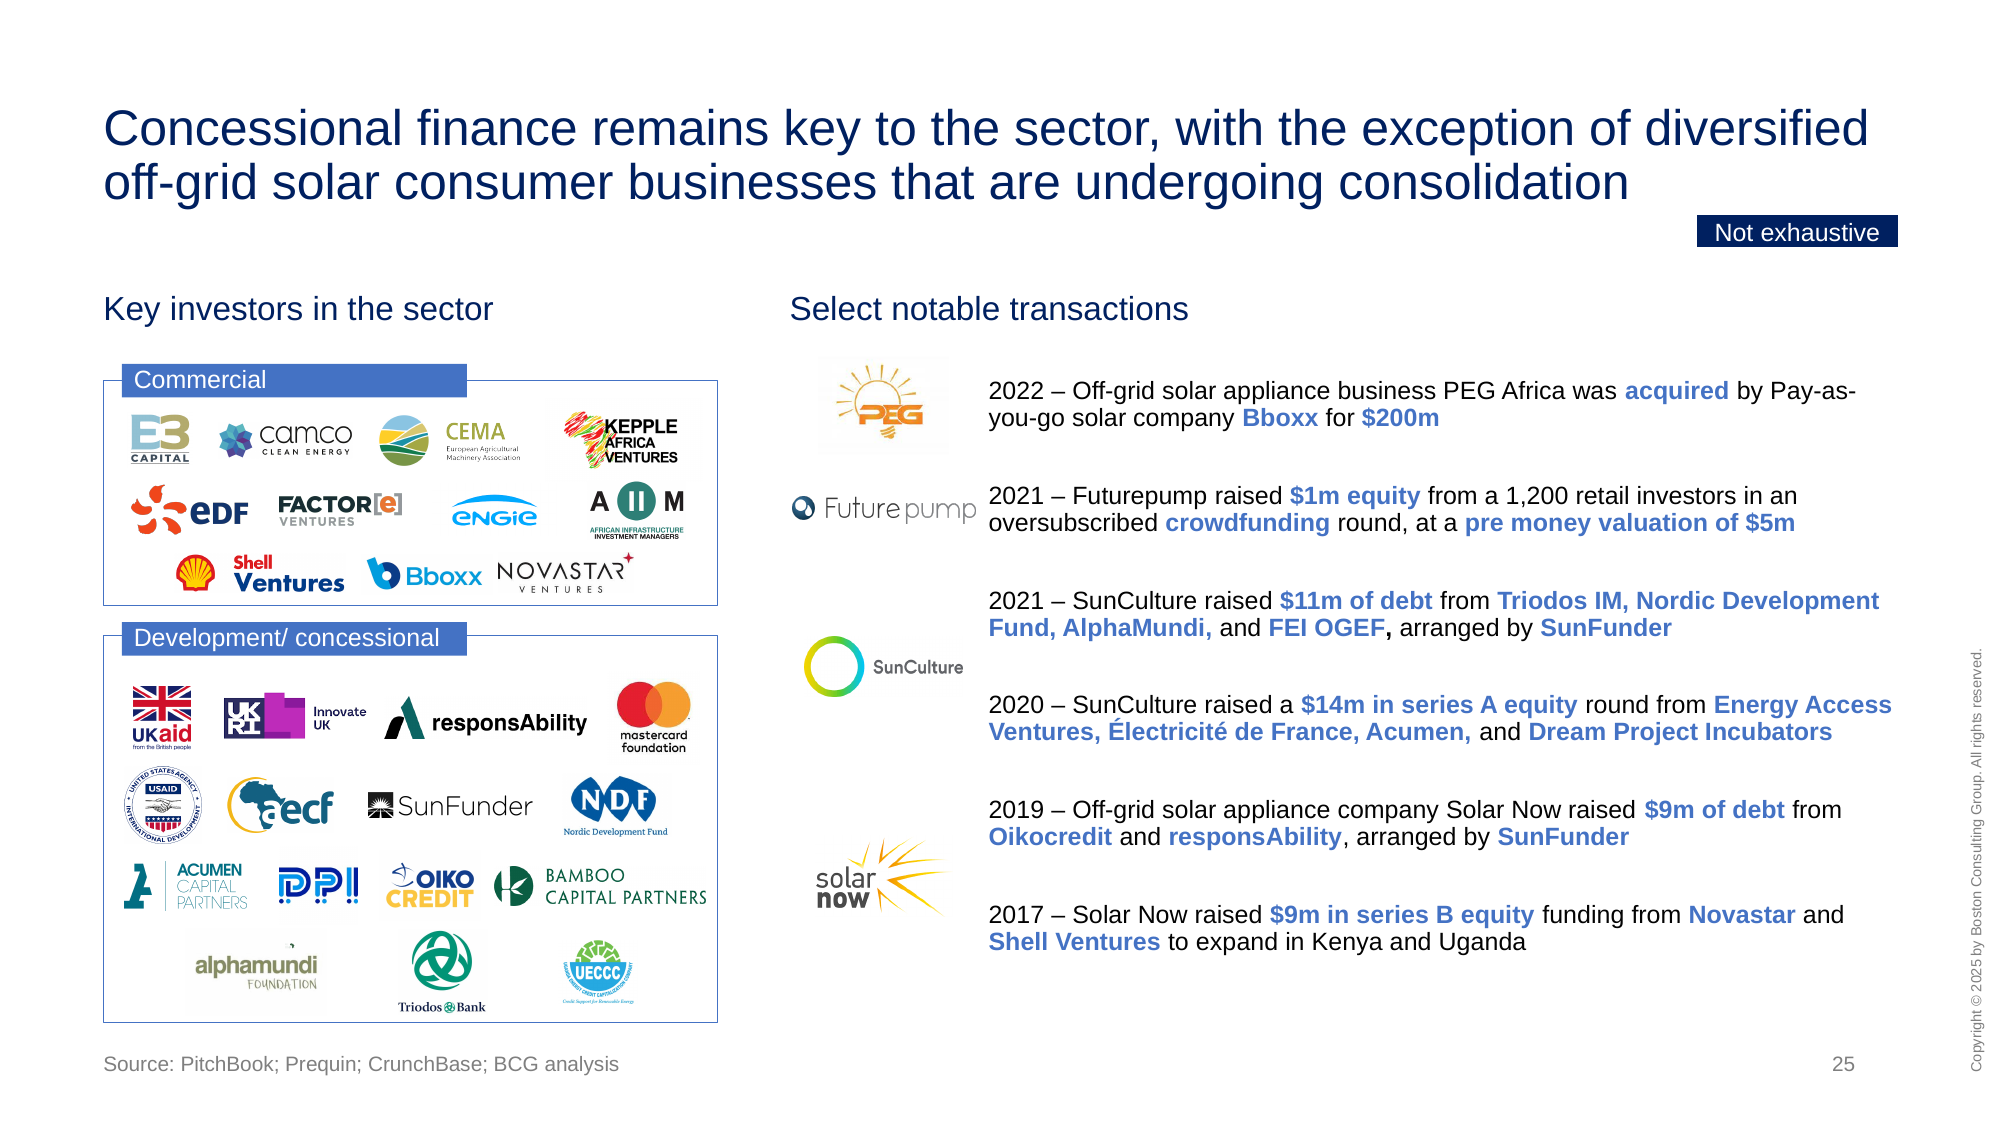

# Concessional finance remains key to the sector, with the exception of diversified off-grid solar consumer businesses that are undergoing consolidation
Not exhaustive
Key investors in the sector
Select notable transactions
Commercial
2022 – Off-grid solar appliance business PEG Africa was acquired by Pay-as-you-go solar company Bboxx for $200m
2021 – Futurepump raised $1m equity from a 1,200 retail investors in an oversubscribed crowdfunding round, at a pre money valuation of $5m
2021 – SunCulture raised $11m of debt from Triodos IM, Nordic Development Fund, AlphaMundi, and FEI OGEF, arranged by SunFunder
Development/ concessional
2020 – SunCulture raised a $14m in series A equity round from Energy Access Ventures, Électricité de France, Acumen, and Dream Project Incubators
2019 – Off-grid solar appliance company Solar Now raised $9m of debt from Oikocredit and responsAbility, arranged by SunFunder
2017 – Solar Now raised $9m in series B equity funding from Novastar and Shell Ventures to expand in Kenya and Uganda
Source: PitchBook; Prequin; CrunchBase; BCG analysis